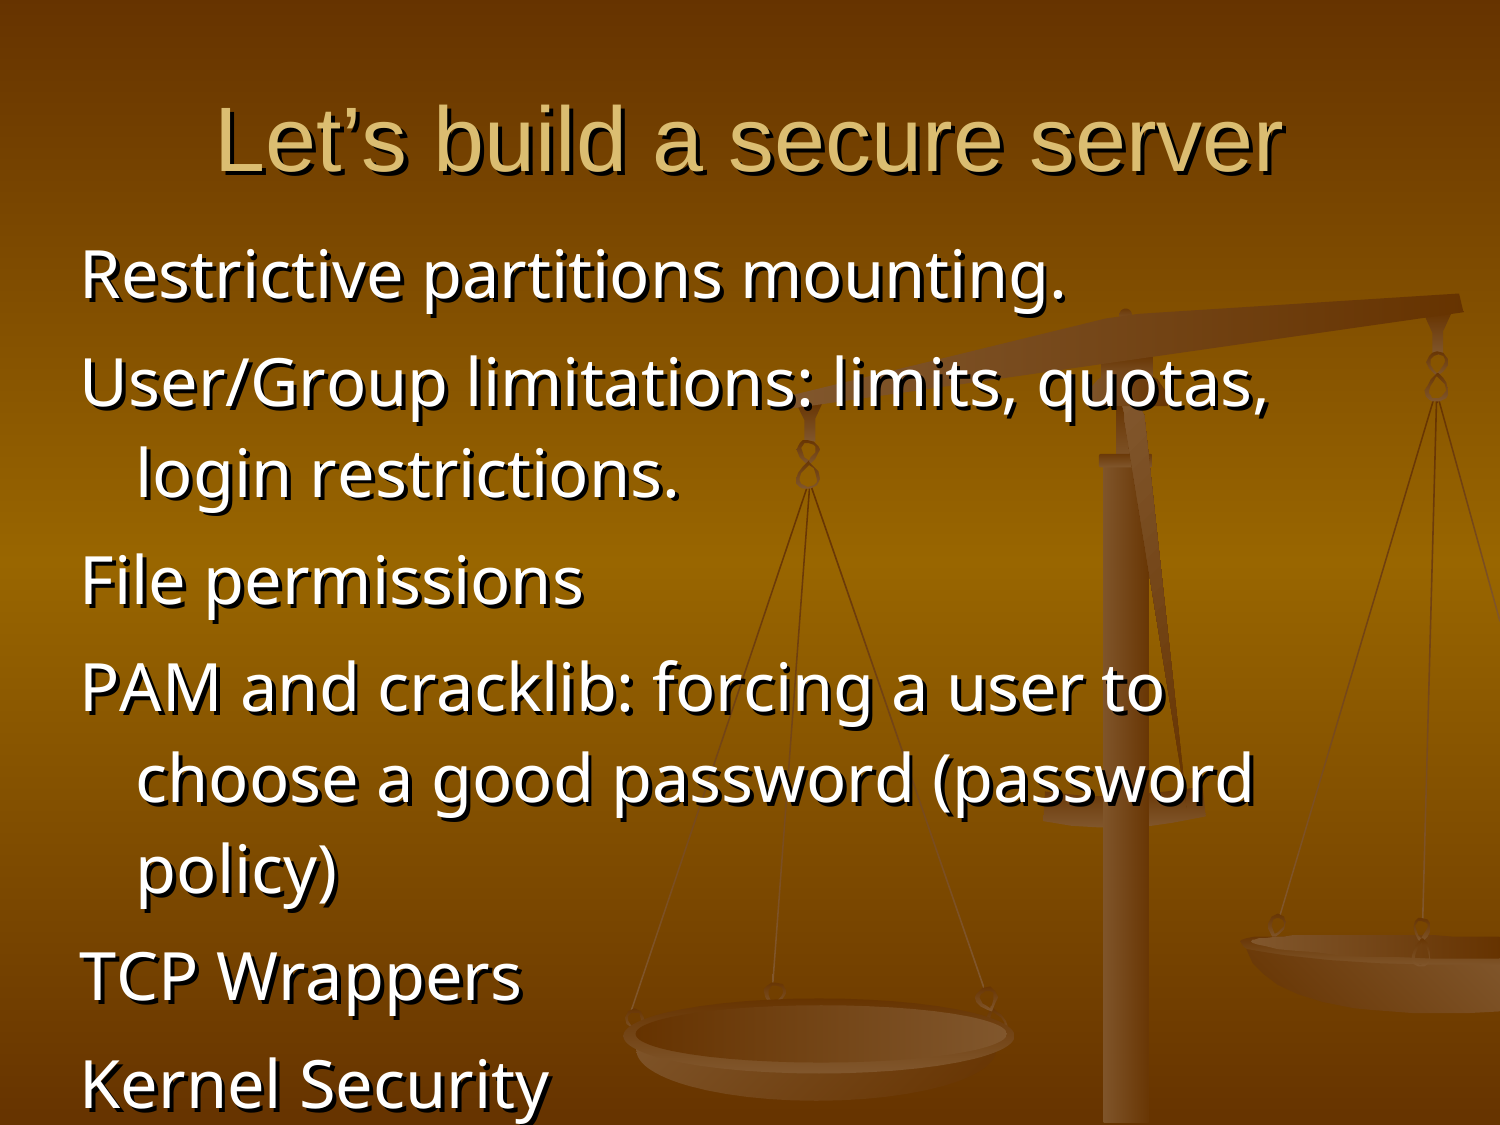

# Let’s build a secure server
Restrictive partitions mounting.
User/Group limitations: limits, quotas, login restrictions.
File permissions
PAM and cracklib: forcing a user to choose a good password (password policy)
TCP Wrappers
Kernel Security